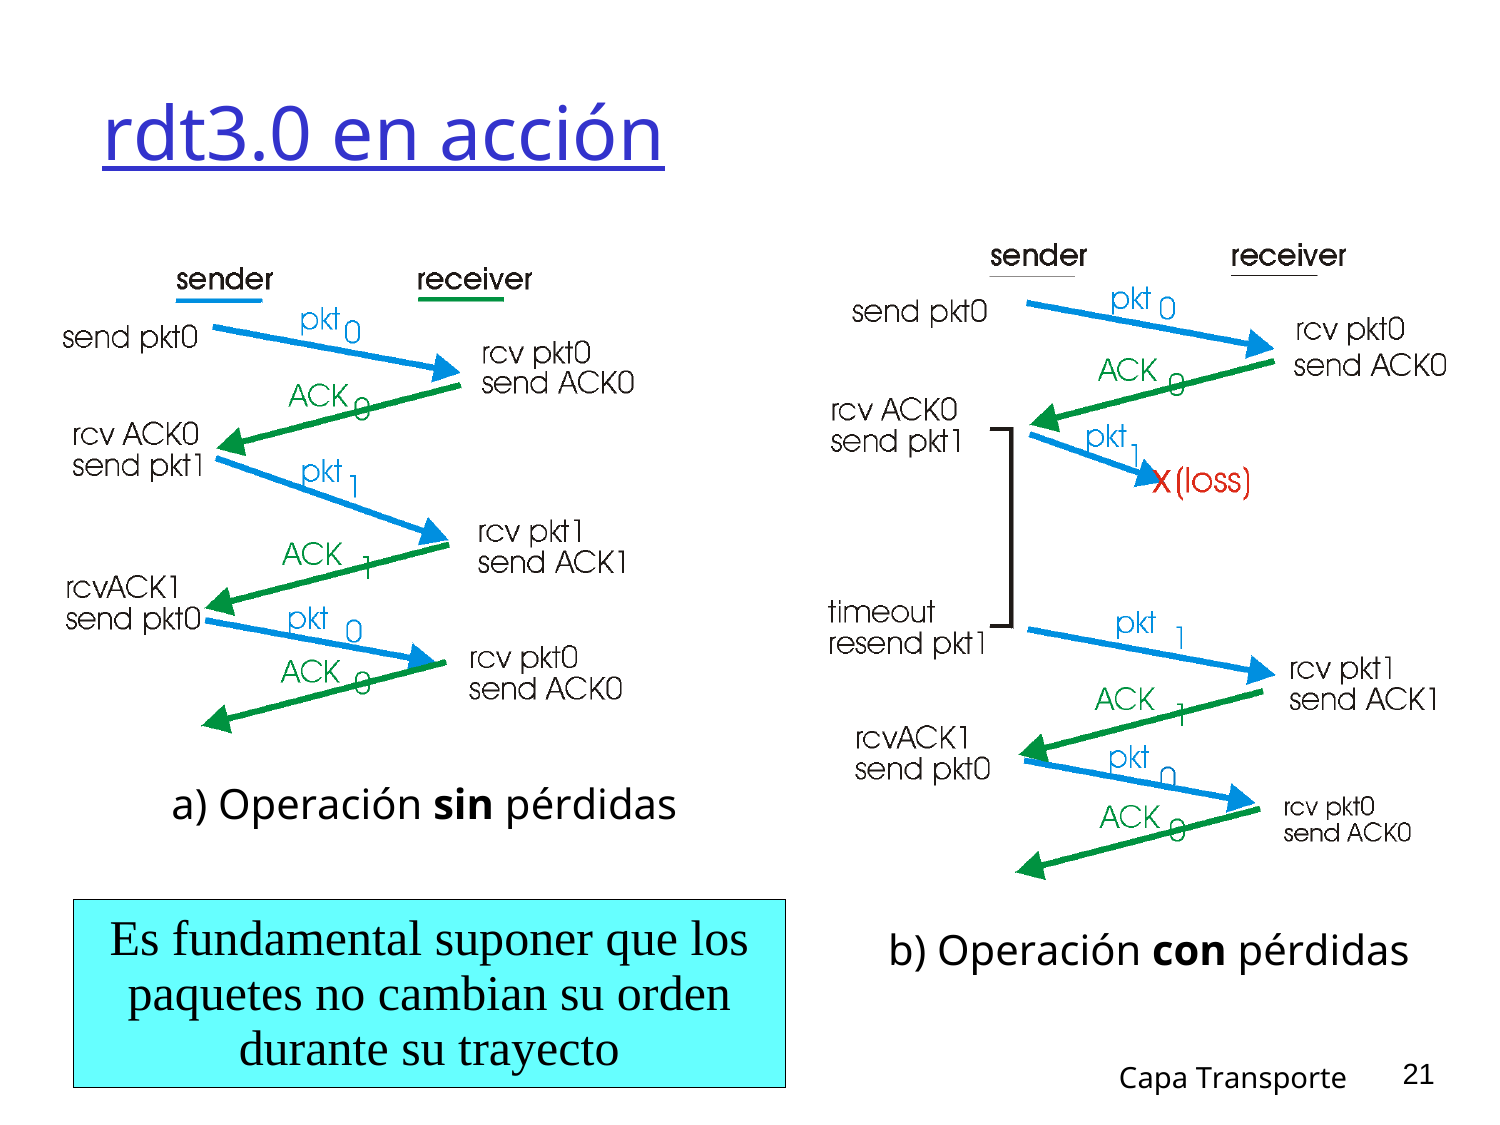

# rdt3.0 en acción
a) Operación sin pérdidas
Es fundamental suponer que los paquetes no cambian su orden durante su trayecto
b) Operación con pérdidas
21